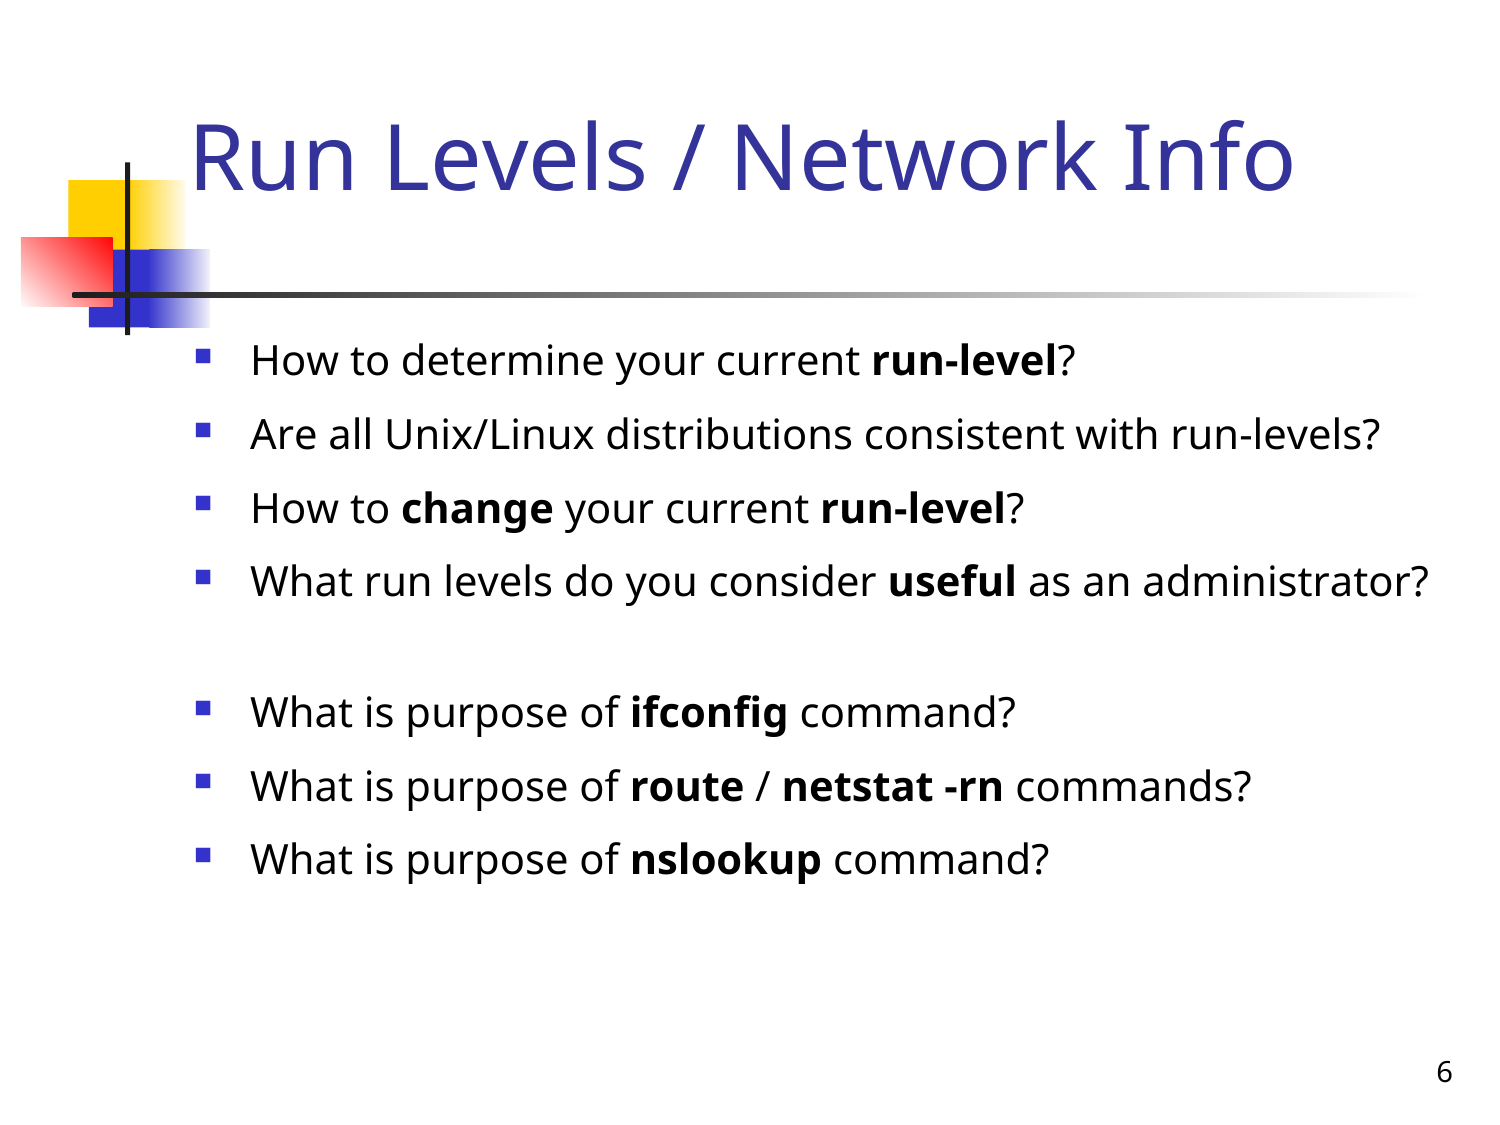

# Run Levels / Network Info
How to determine your current run-level?
Are all Unix/Linux distributions consistent with run-levels?
How to change your current run-level?
What run levels do you consider useful as an administrator?
What is purpose of ifconfig command?
What is purpose of route / netstat -rn commands?
What is purpose of nslookup command?
6